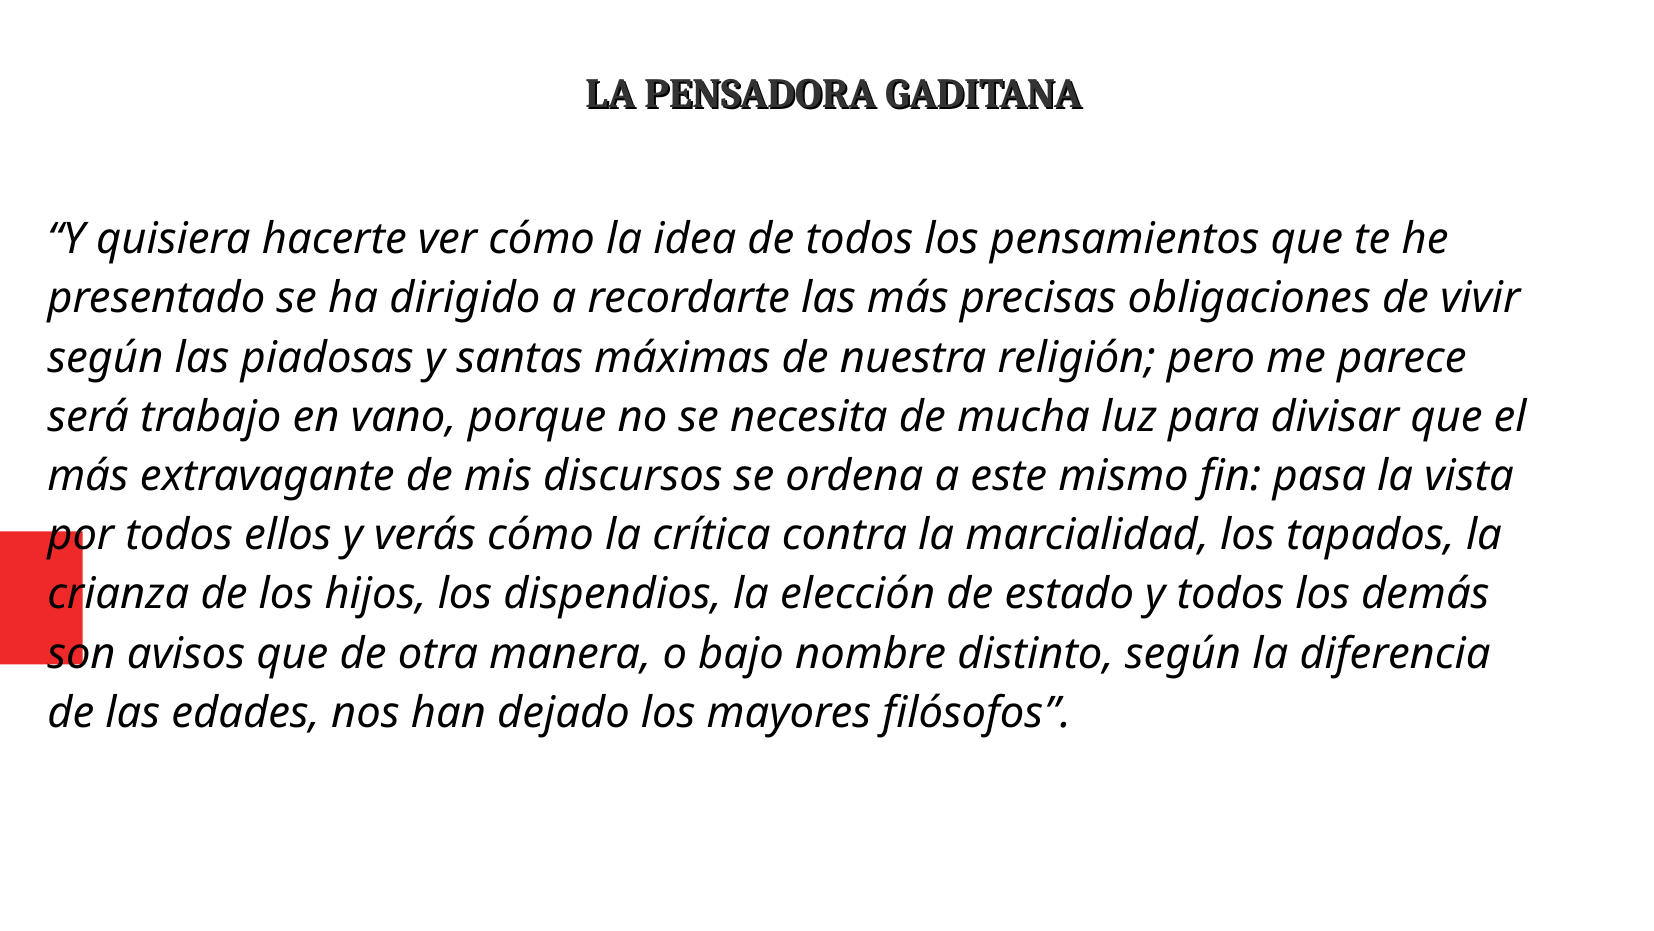

# LA PENSADORA GADITANA
“Y quisiera hacerte ver cómo la idea de todos los pensamientos que te he presentado se ha dirigido a recordarte las más precisas obligaciones de vivir según las piadosas y santas máximas de nuestra religión; pero me parece será trabajo en vano, porque no se necesita de mucha luz para divisar que el más extravagante de mis discursos se ordena a este mismo fin: pasa la vista por todos ellos y verás cómo la crítica contra la marcialidad, los tapados, la crianza de los hijos, los dispendios, la elección de estado y todos los demás son avisos que de otra manera, o bajo nombre distinto, según la diferencia de las edades, nos han dejado los mayores filósofos”.